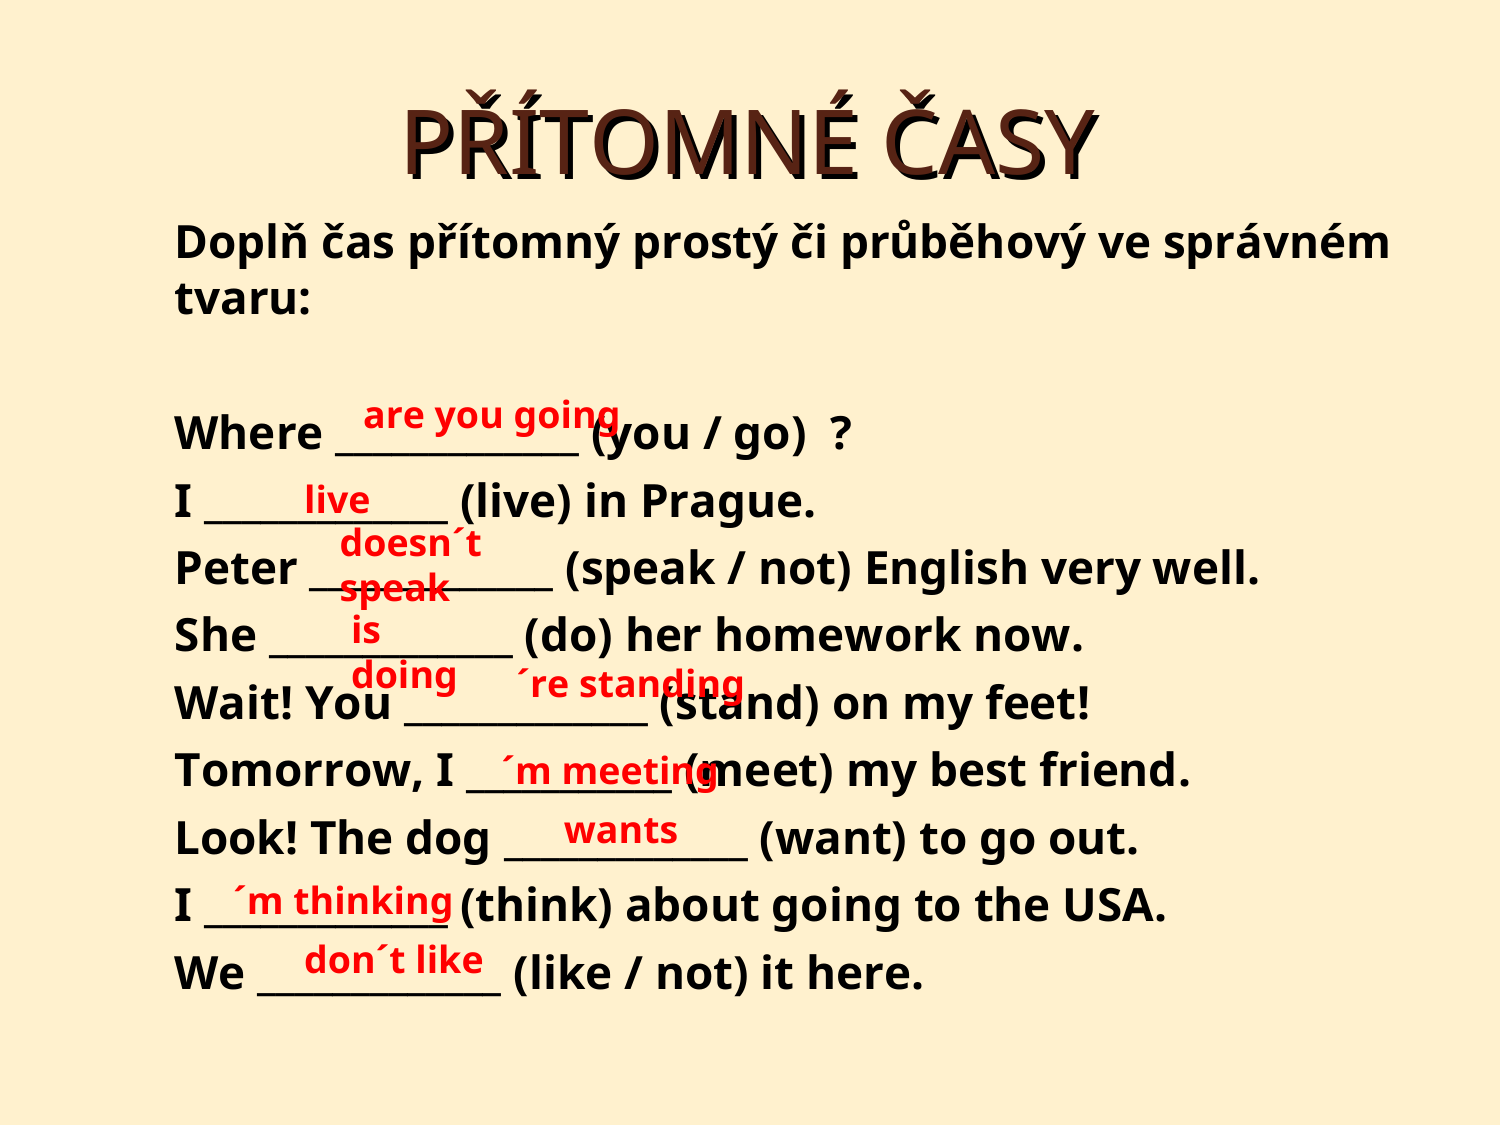

PŘÍTOMNÉ ČASY
	Doplň čas přítomný prostý či průběhový ve správném tvaru:
	Where _____________ (you / go) ?
	I _____________ (live) in Prague.
	Peter _____________ (speak / not) English very well.
	She _____________ (do) her homework now.
	Wait! You _____________ (stand) on my feet!
	Tomorrow, I ___________ (meet) my best friend.
	Look! The dog _____________ (want) to go out.
	I _____________ (think) about going to the USA.
	We _____________ (like / not) it here.
are you going
live
doesn´t speak
is doing
´re standing
´m meeting
wants
´m thinking
don´t like